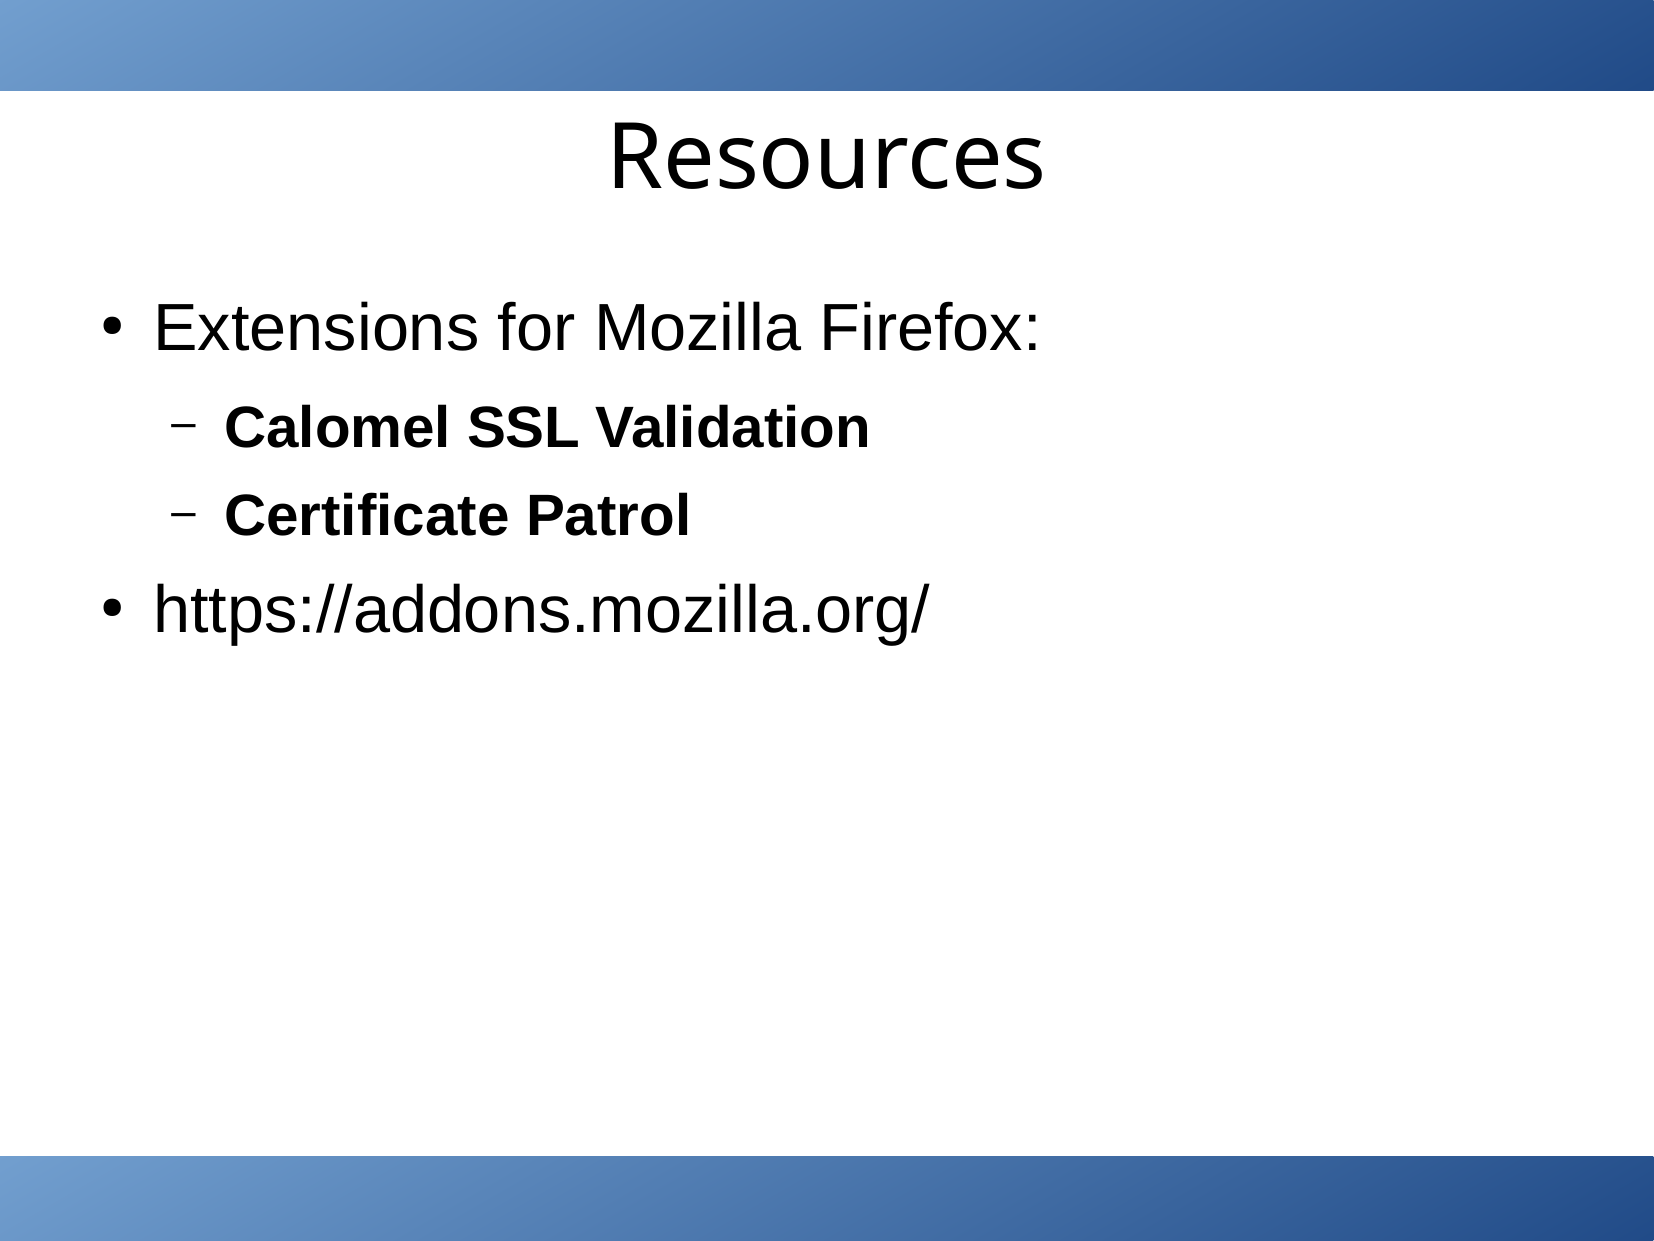

# Resources
Extensions for Mozilla Firefox:
Calomel SSL Validation
Certificate Patrol
https://addons.mozilla.org/